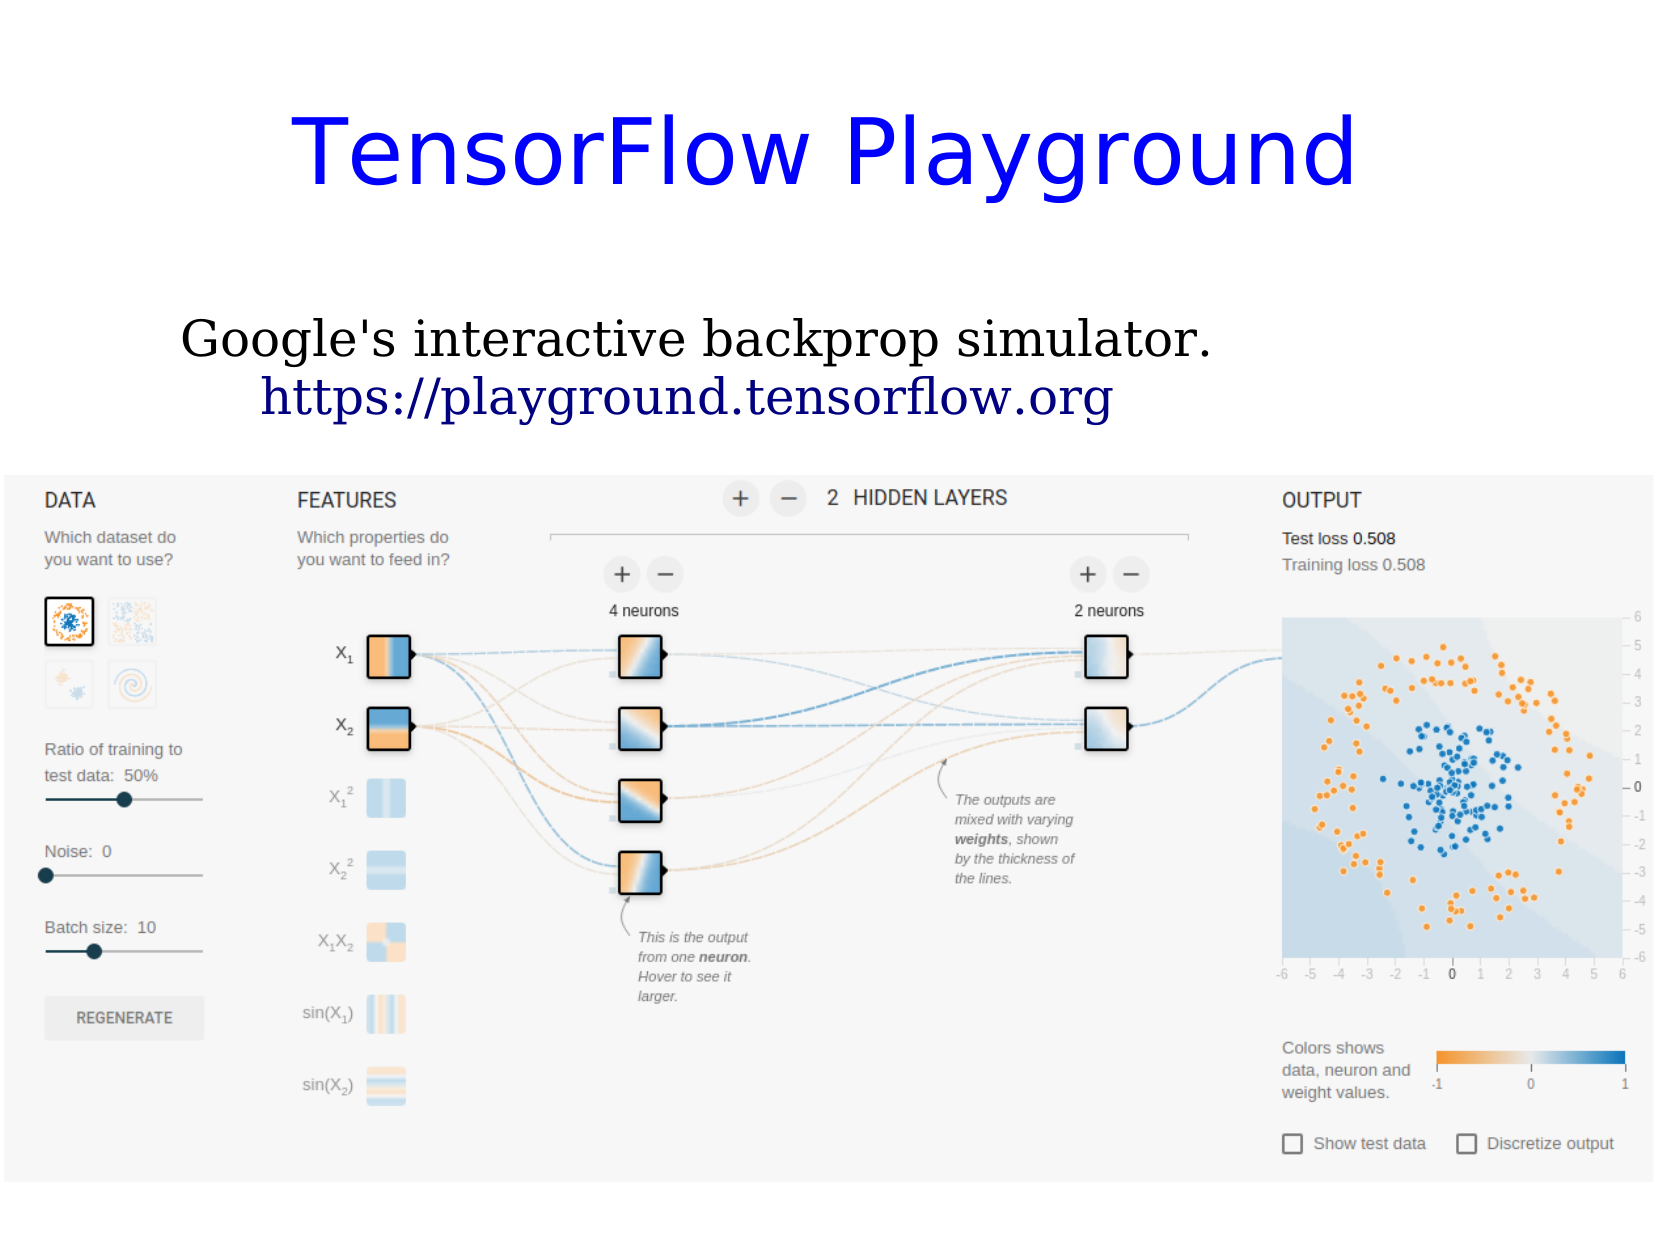

# TensorFlow Playground
Google's interactive backprop simulator.
 https://playground.tensorflow.org